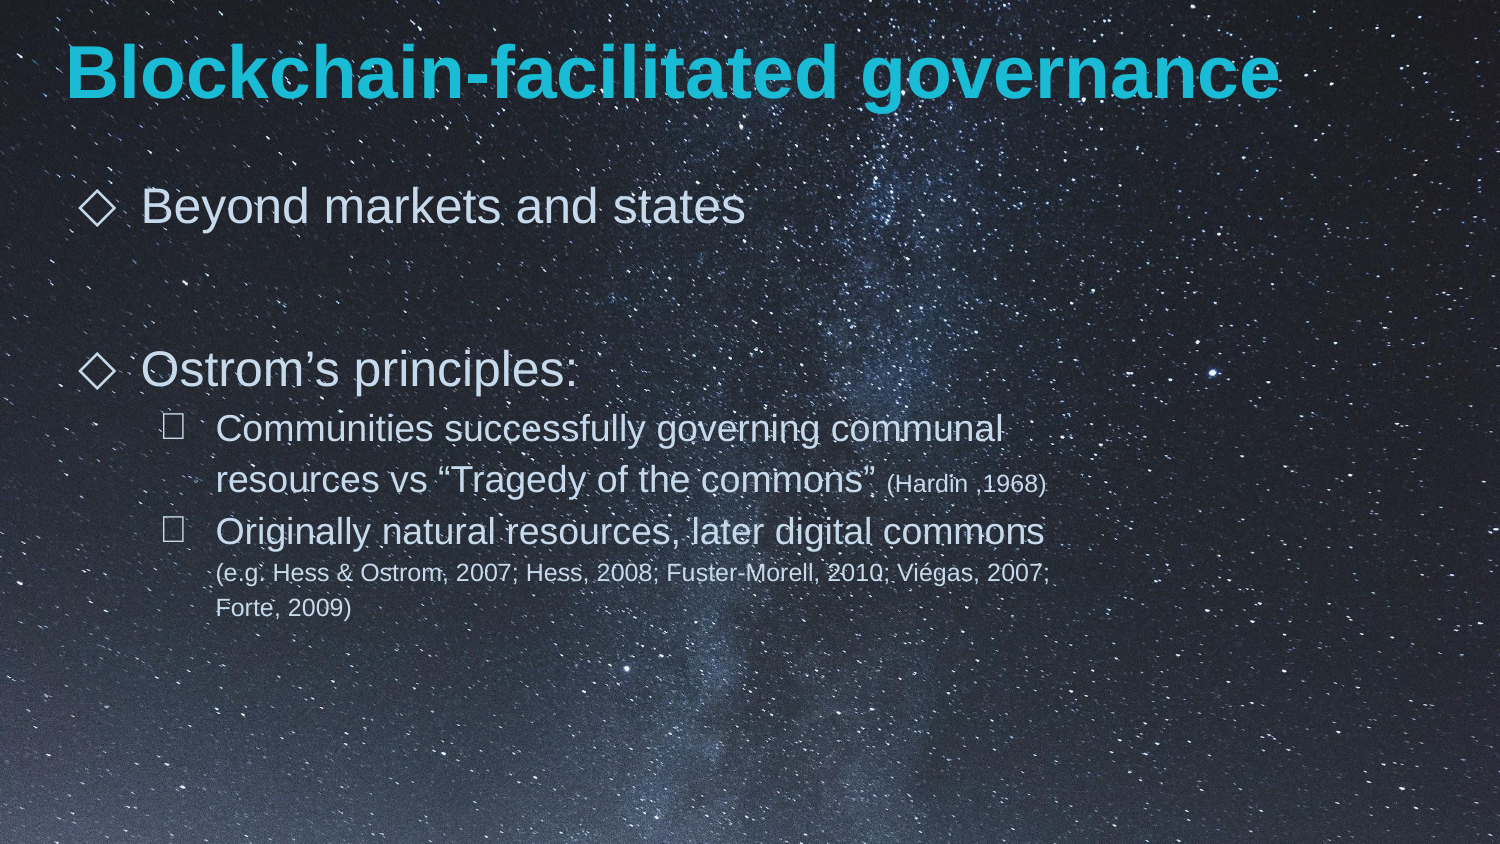

# Blockchain-facilitated governance
Beyond markets and states
Ostrom’s principles:
Communities successfully governing communal resources vs “Tragedy of the commons” (Hardin ,1968)
Originally natural resources, later digital commons (e.g. Hess & Ostrom, 2007; Hess, 2008; Fuster-Morell, 2010; Viégas, 2007; Forte, 2009)